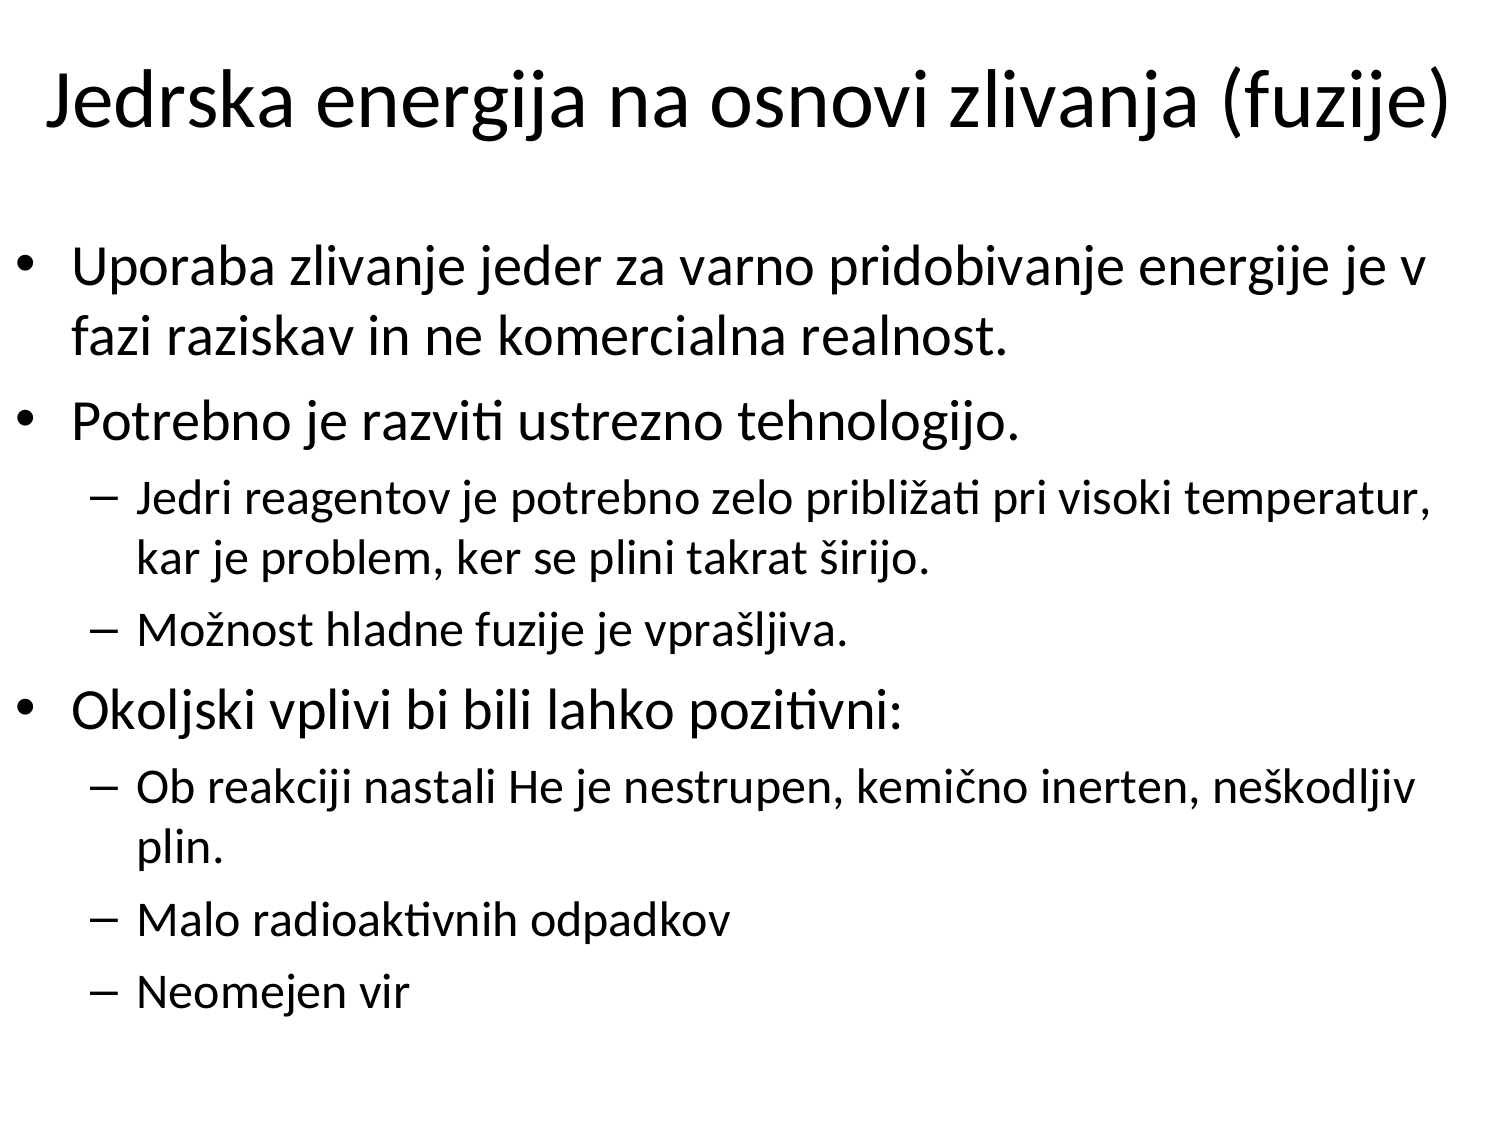

Jedrska energija na osnovi zlivanja (fuzije)
Uporaba zlivanje jeder za varno pridobivanje energije je v fazi raziskav in ne komercialna realnost.
Potrebno je razviti ustrezno tehnologijo.
Jedri reagentov je potrebno zelo približati pri visoki temperatur, kar je problem, ker se plini takrat širijo.
Možnost hladne fuzije je vprašljiva.
Okoljski vplivi bi bili lahko pozitivni:
Ob reakciji nastali He je nestrupen, kemično inerten, neškodljiv plin.
Malo radioaktivnih odpadkov
Neomejen vir